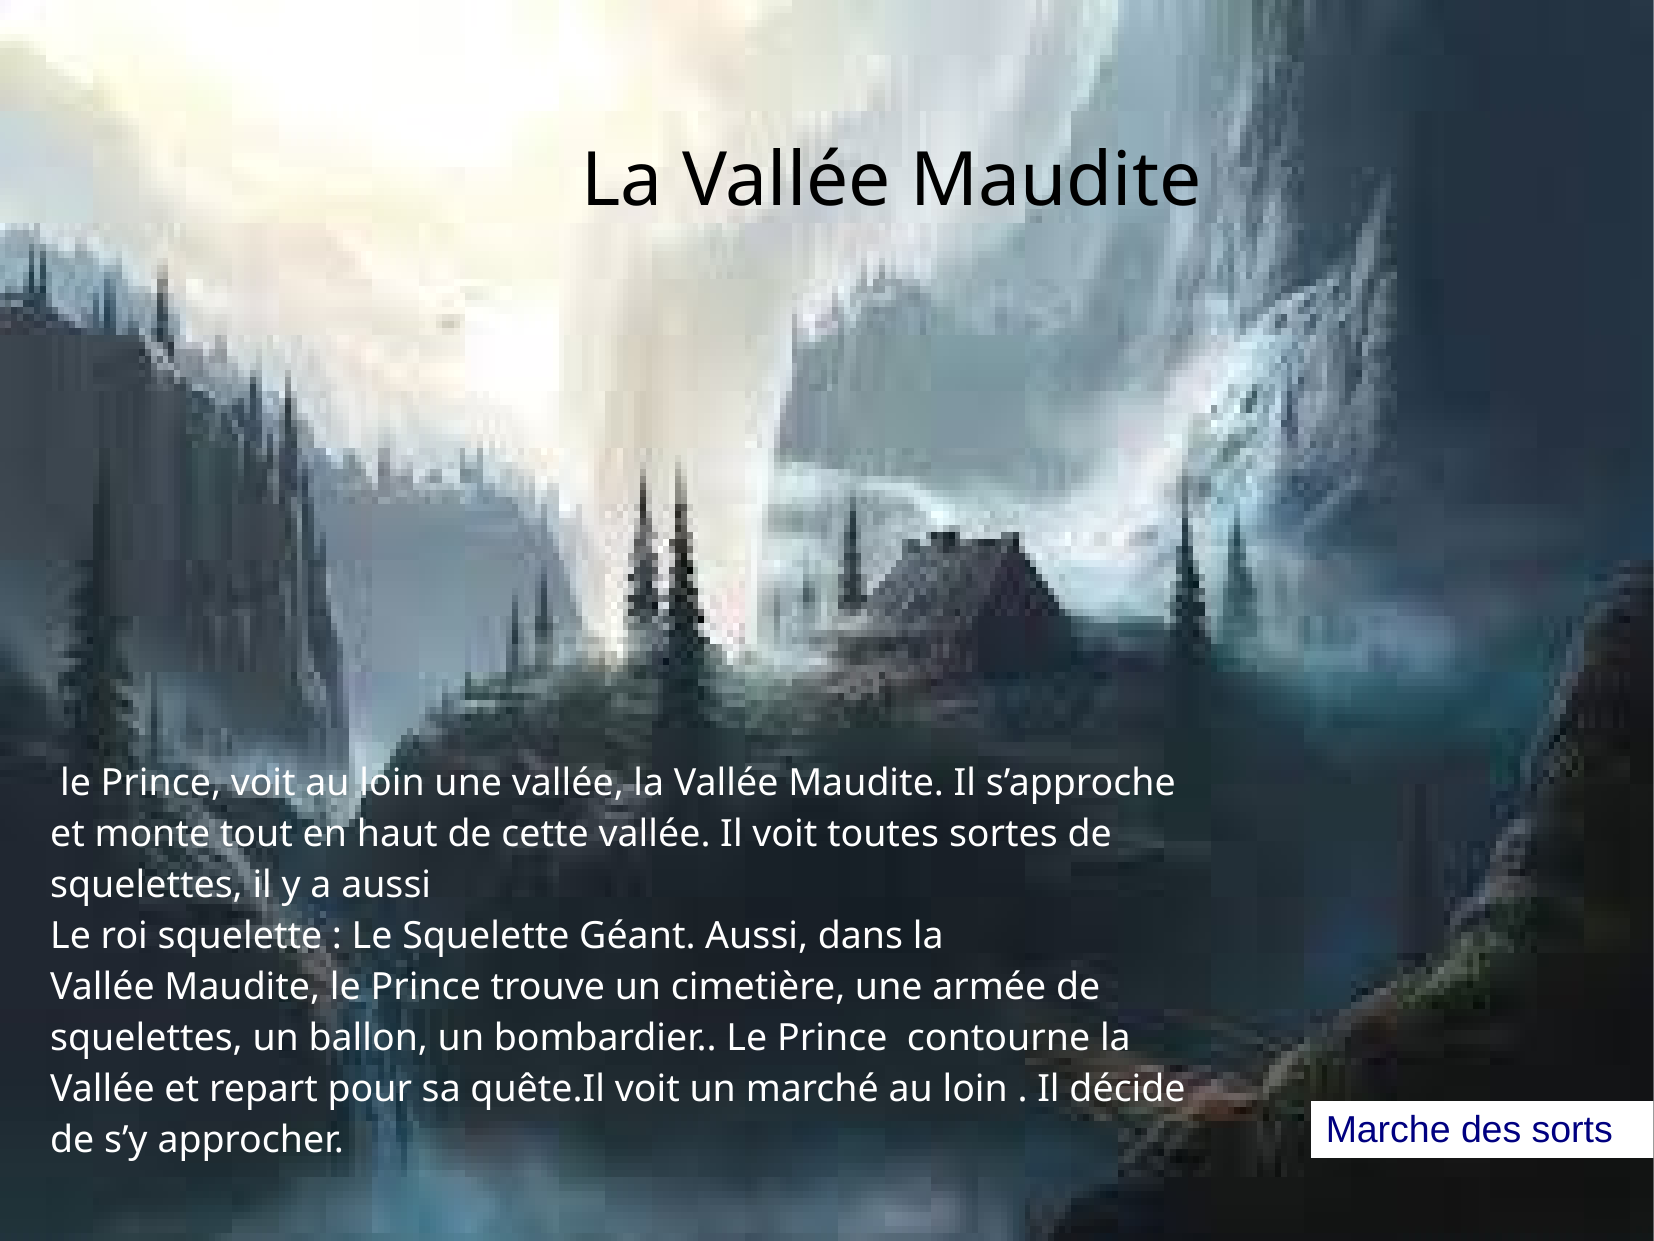

La Vallée Maudite
 le Prince, voit au loin une vallée, la Vallée Maudite. Il s’approche et monte tout en haut de cette vallée. Il voit toutes sortes de squelettes, il y a aussi
Le roi squelette : Le Squelette Géant. Aussi, dans la
Vallée Maudite, le Prince trouve un cimetière, une armée de squelettes, un ballon, un bombardier.. Le Prince contourne la Vallée et repart pour sa quête.Il voit un marché au loin . Il décide de s’y approcher.
Marche des sorts